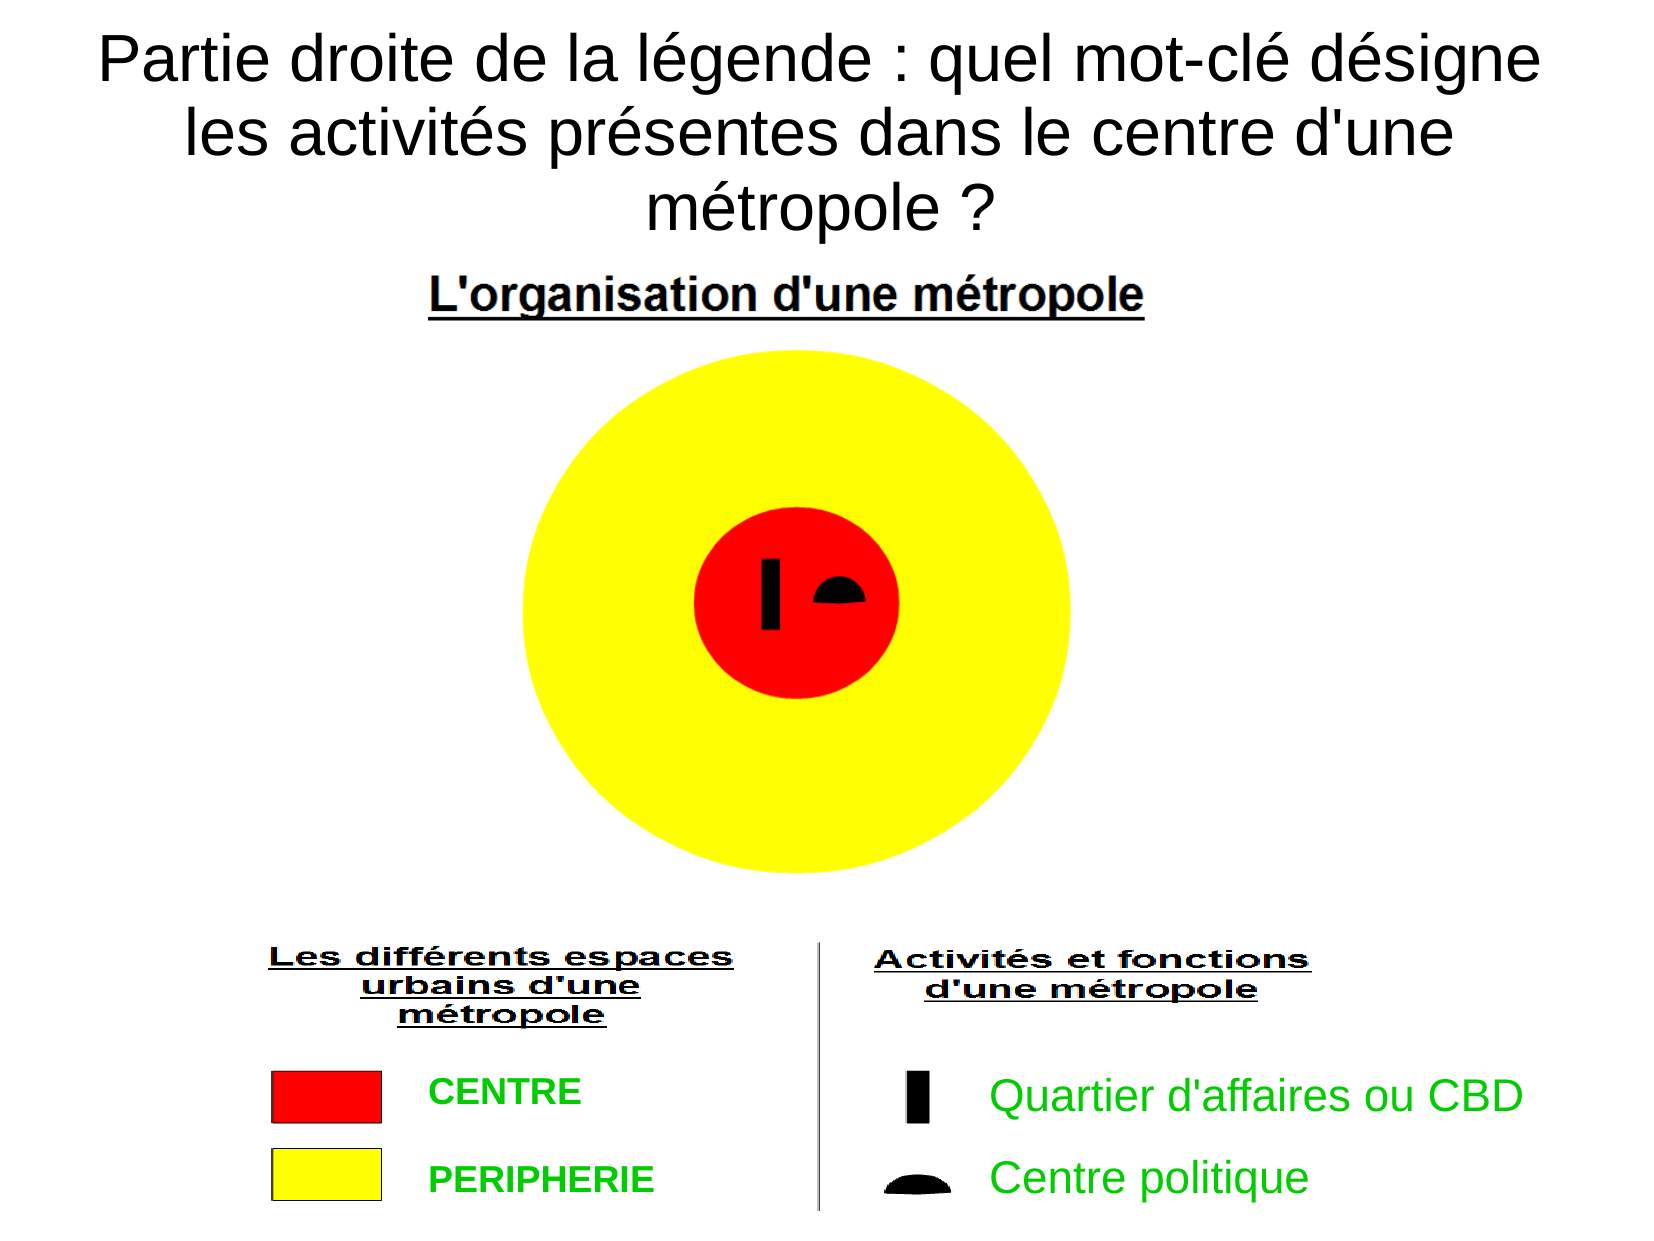

# Partie droite de la légende : quel mot-clé désigne les activités présentes dans le centre d'une métropole ?
CENTRE
Quartier d'affaires ou CBD
Centre politique
PERIPHERIE